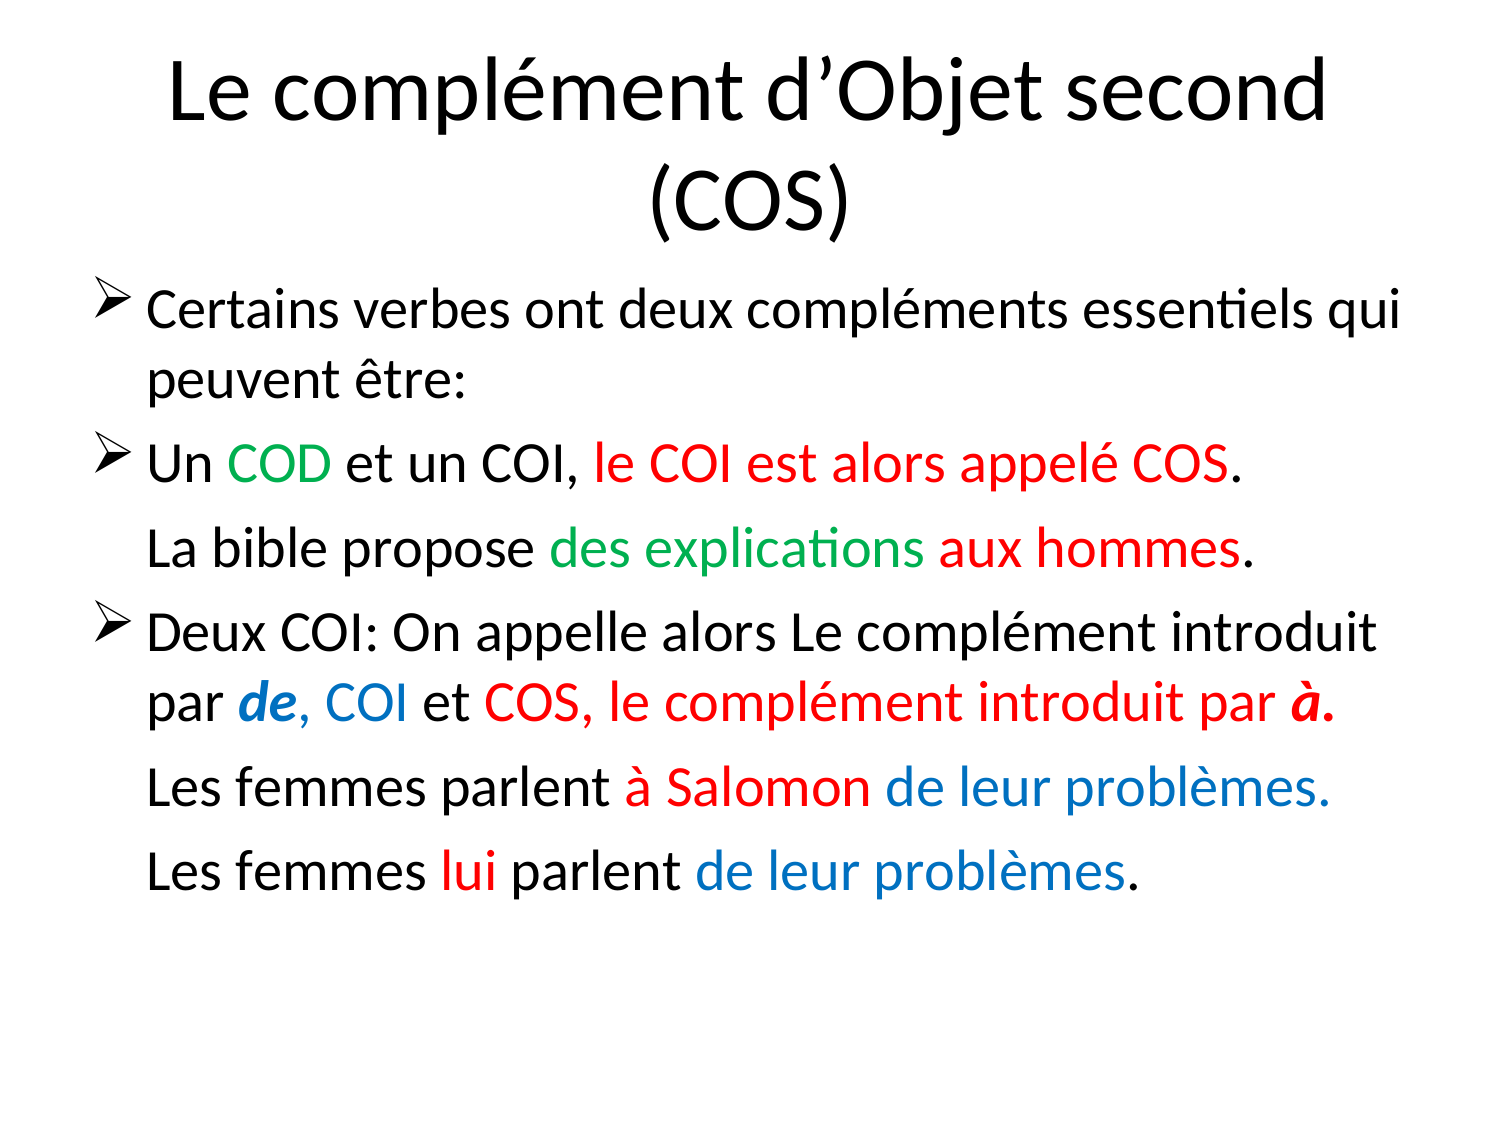

# Le complément d’Objet second (COS)
Certains verbes ont deux compléments essentiels qui peuvent être:
Un COD et un COI, le COI est alors appelé COS.
	La bible propose des explications aux hommes.
Deux COI: On appelle alors Le complément introduit par de, COI et COS, le complément introduit par à.
	Les femmes parlent à Salomon de leur problèmes.
	Les femmes lui parlent de leur problèmes.